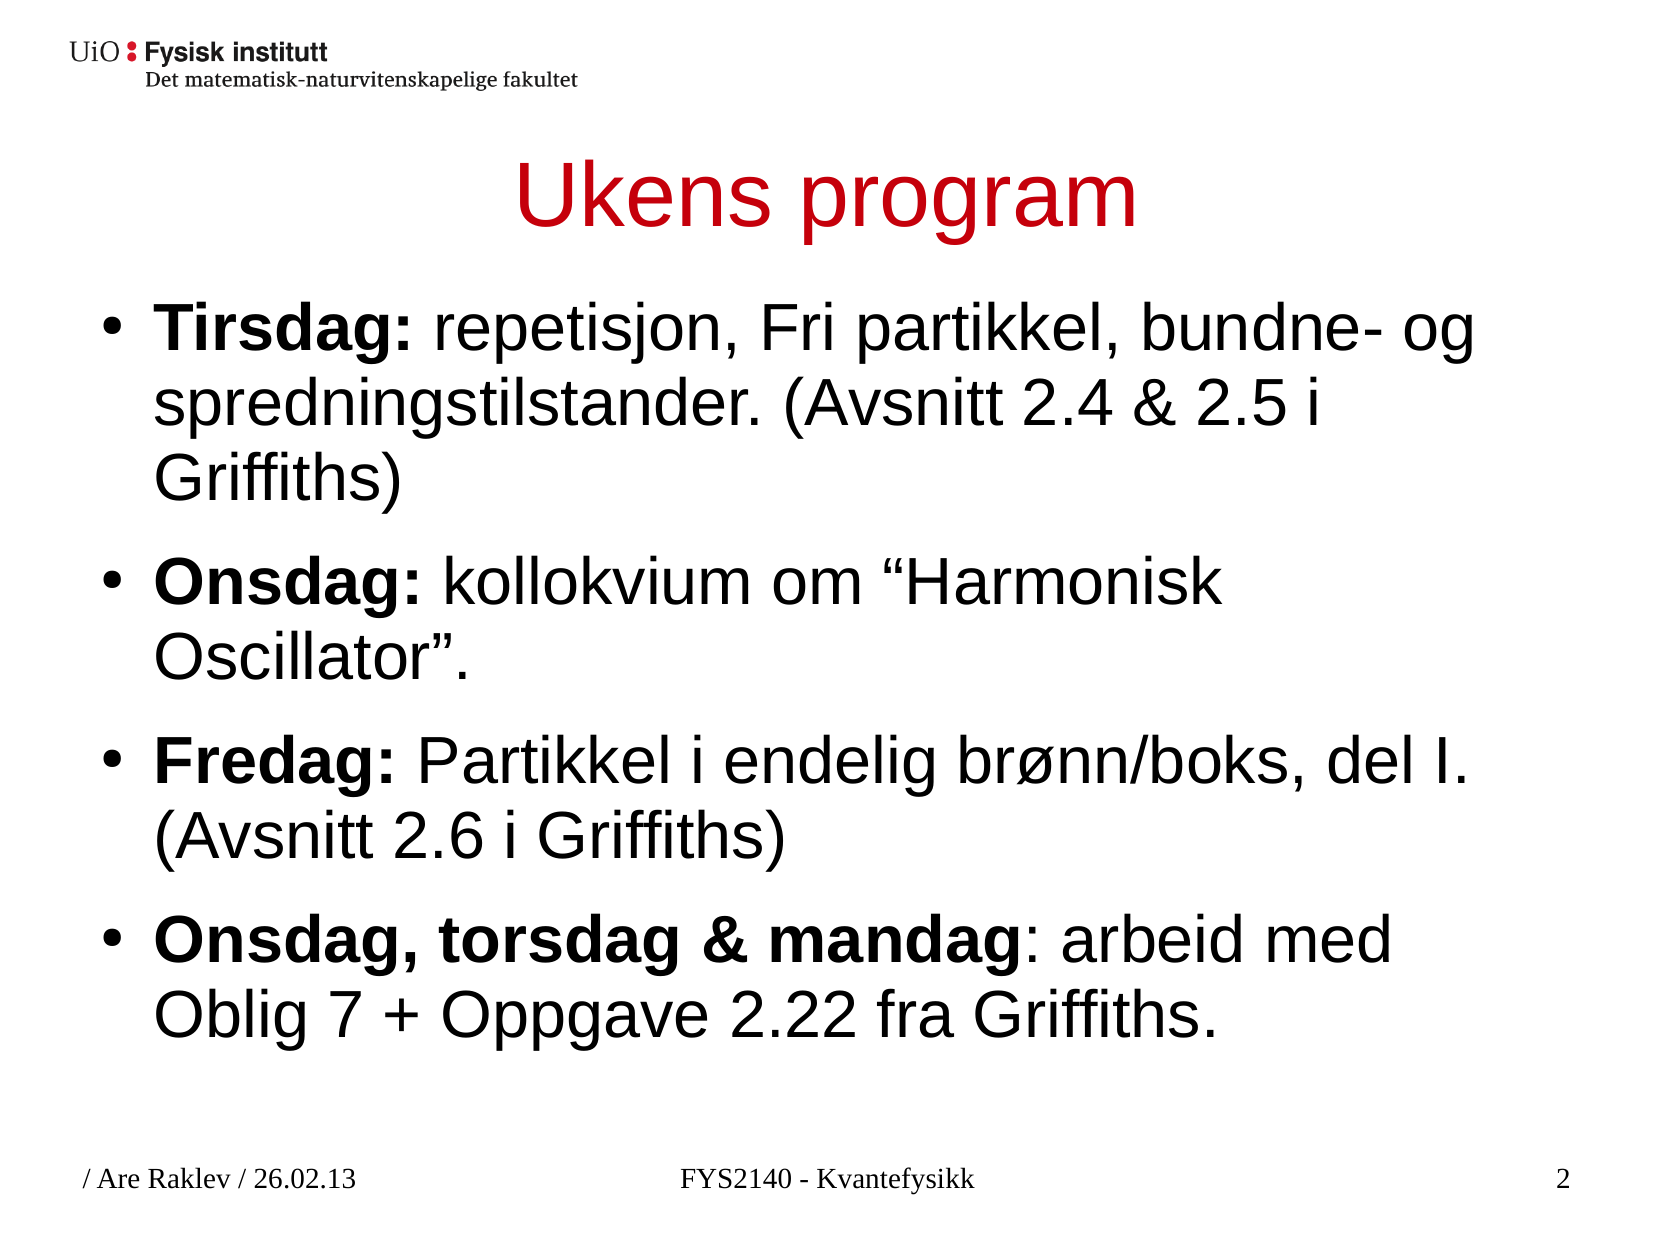

# Ukens program
Tirsdag: repetisjon, Fri partikkel, bundne- og spredningstilstander. (Avsnitt 2.4 & 2.5 i Griffiths)
Onsdag: kollokvium om “Harmonisk Oscillator”.
Fredag: Partikkel i endelig brønn/boks, del I. (Avsnitt 2.6 i Griffiths)
Onsdag, torsdag & mandag: arbeid med Oblig 7 + Oppgave 2.22 fra Griffiths.
/ Are Raklev / 26.02.13
FYS2140 - Kvantefysikk
2